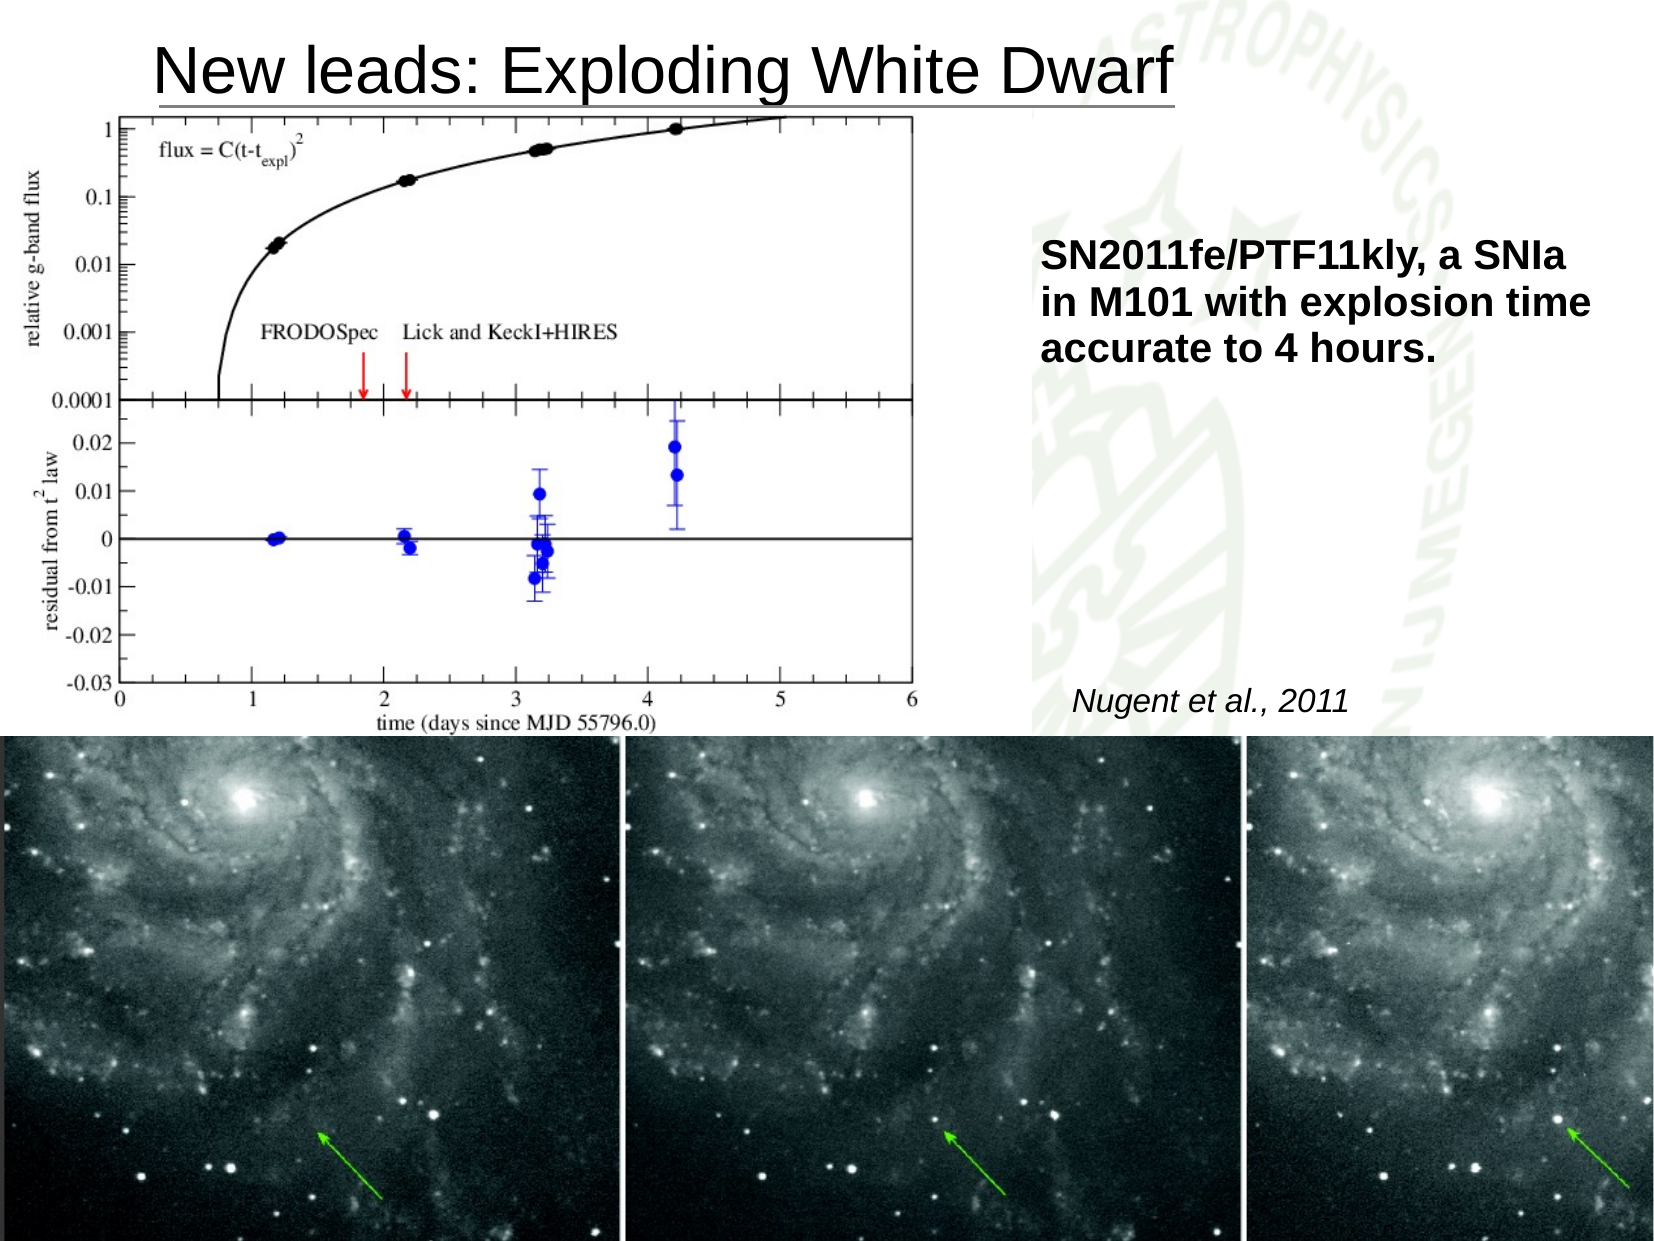

New leads: Exploding White Dwarf
SN2011fe/PTF11kly, a SNIa
in M101 with explosion time
accurate to 4 hours.
Nugent et al., 2011